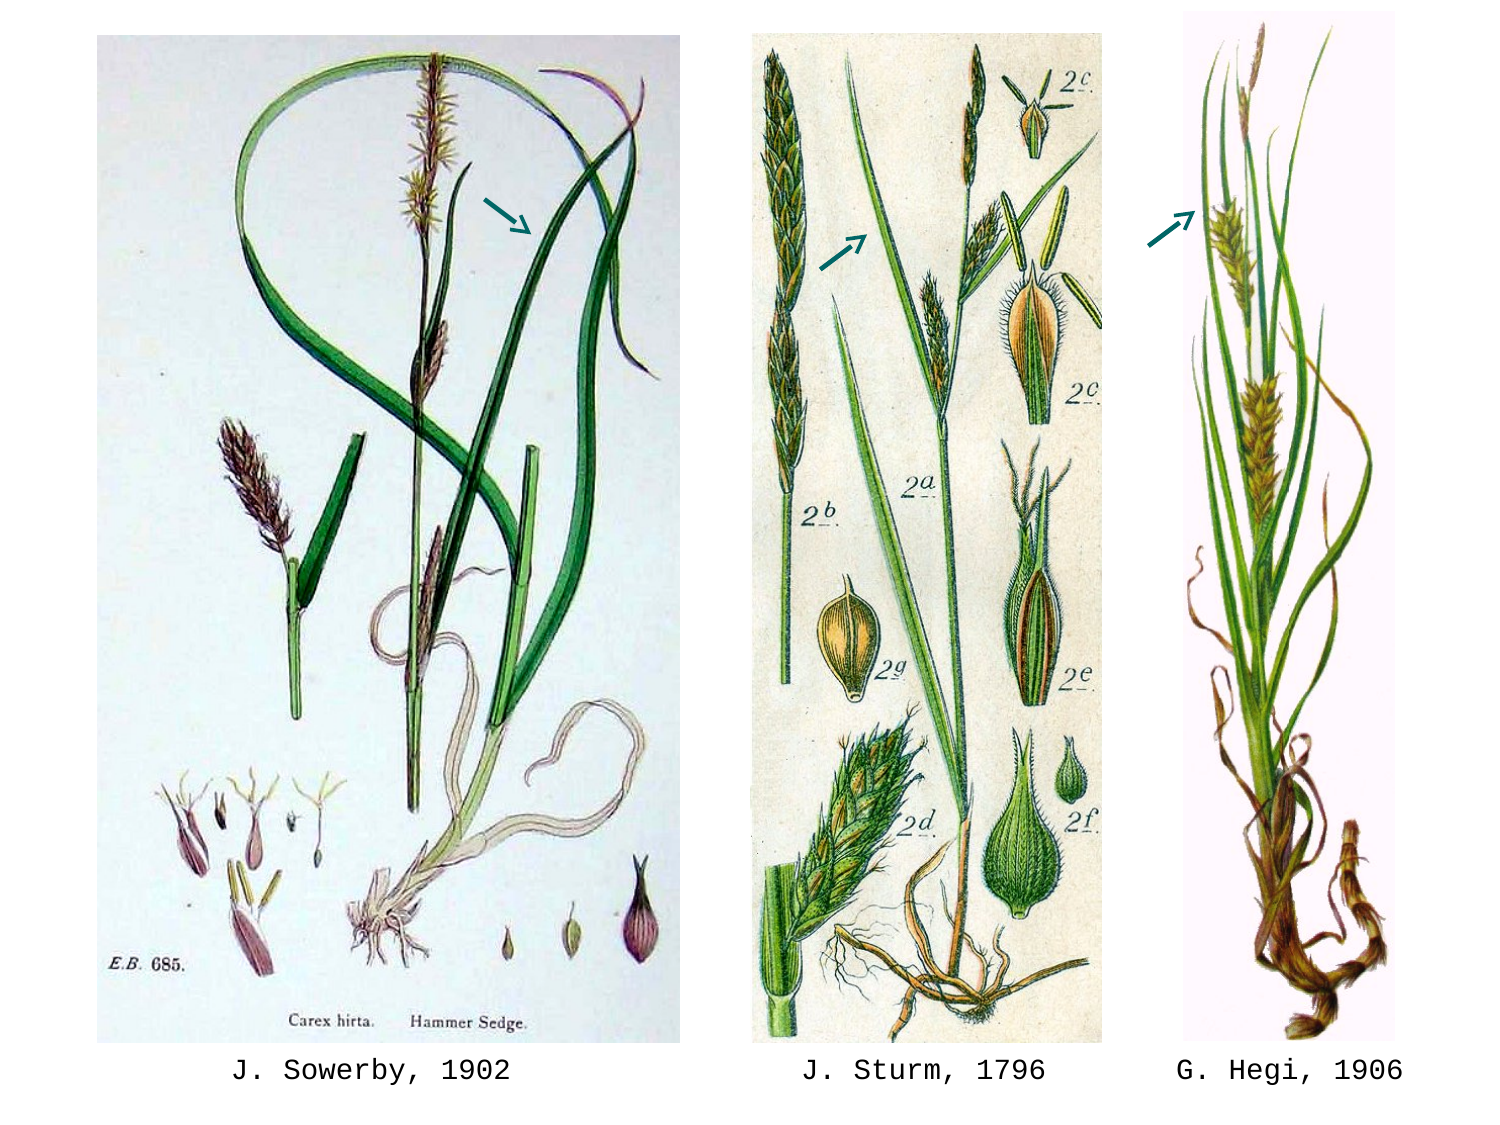

G. Hegi, 1906
J. Sturm, 1796
J. Sowerby, 1902